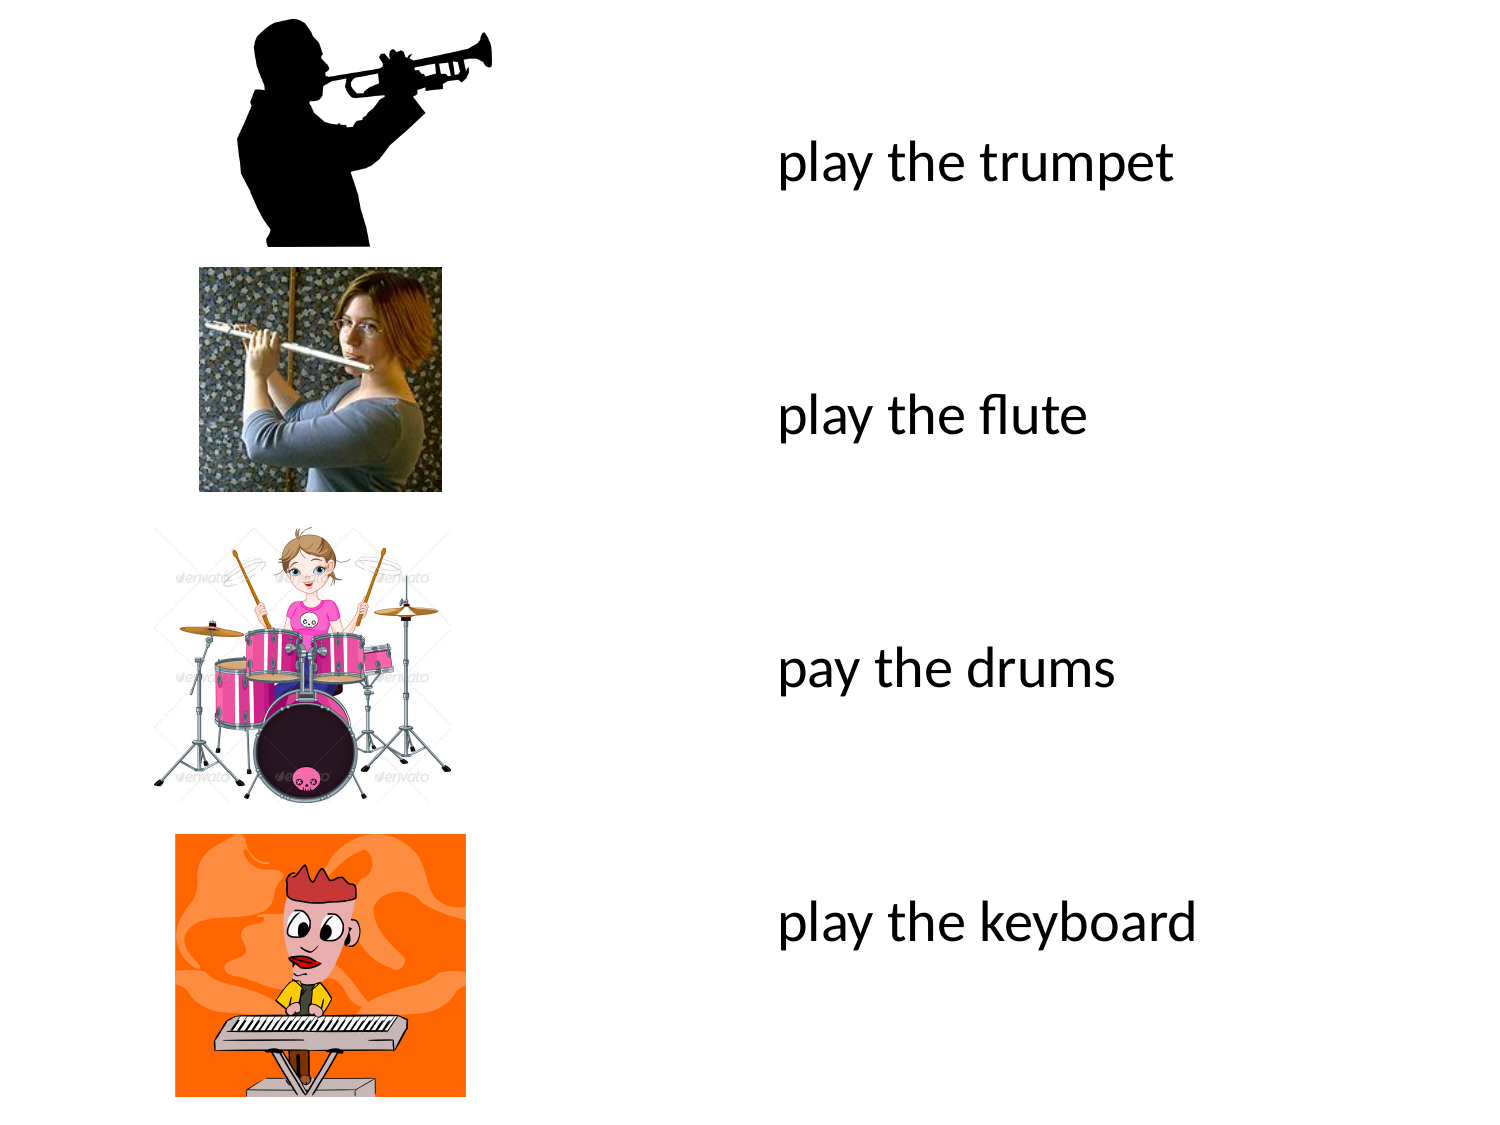

# play the trumpet
play the flute
pay the drums
play the keyboard